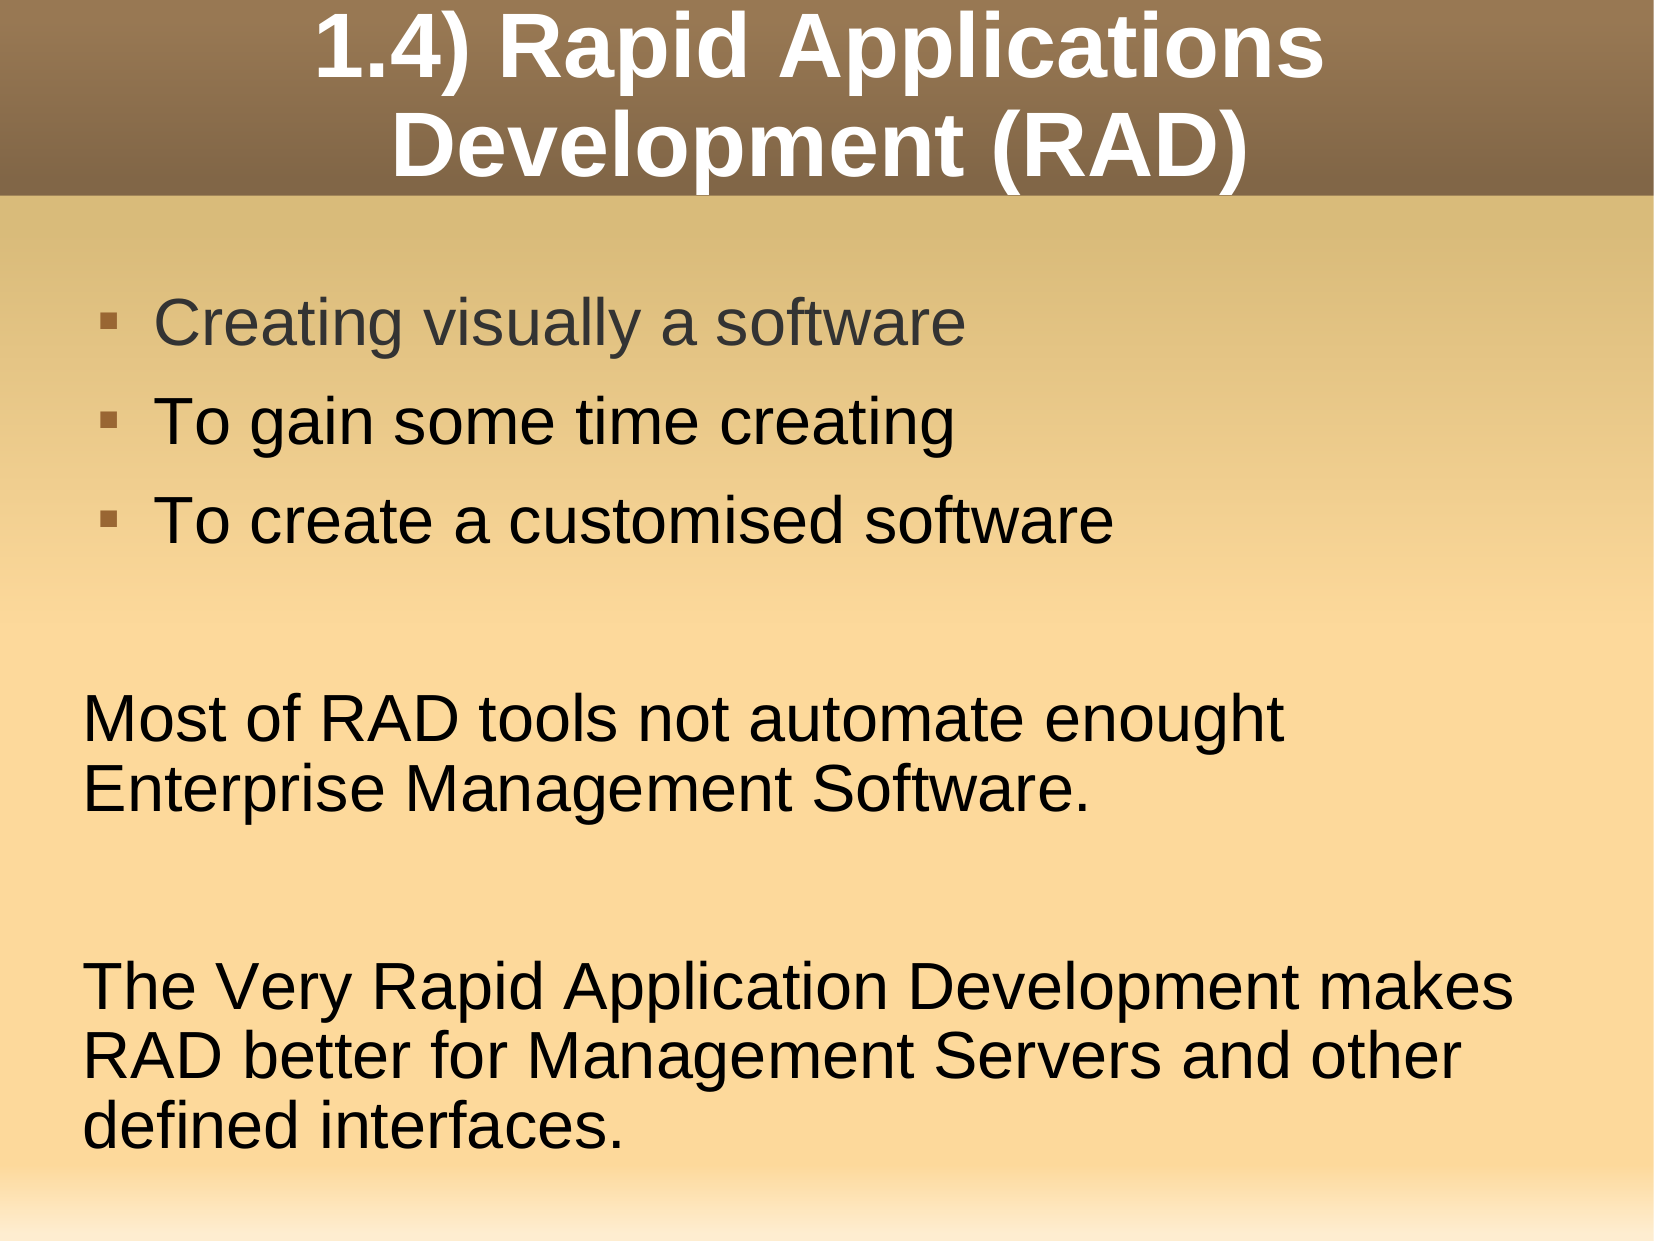

# 1.4) Rapid Applications Development (RAD)‏
Creating visually a software
To gain some time creating
To create a customised software
Most of RAD tools not automate enought Enterprise Management Software.
The Very Rapid Application Development makes RAD better for Management Servers and other defined interfaces.